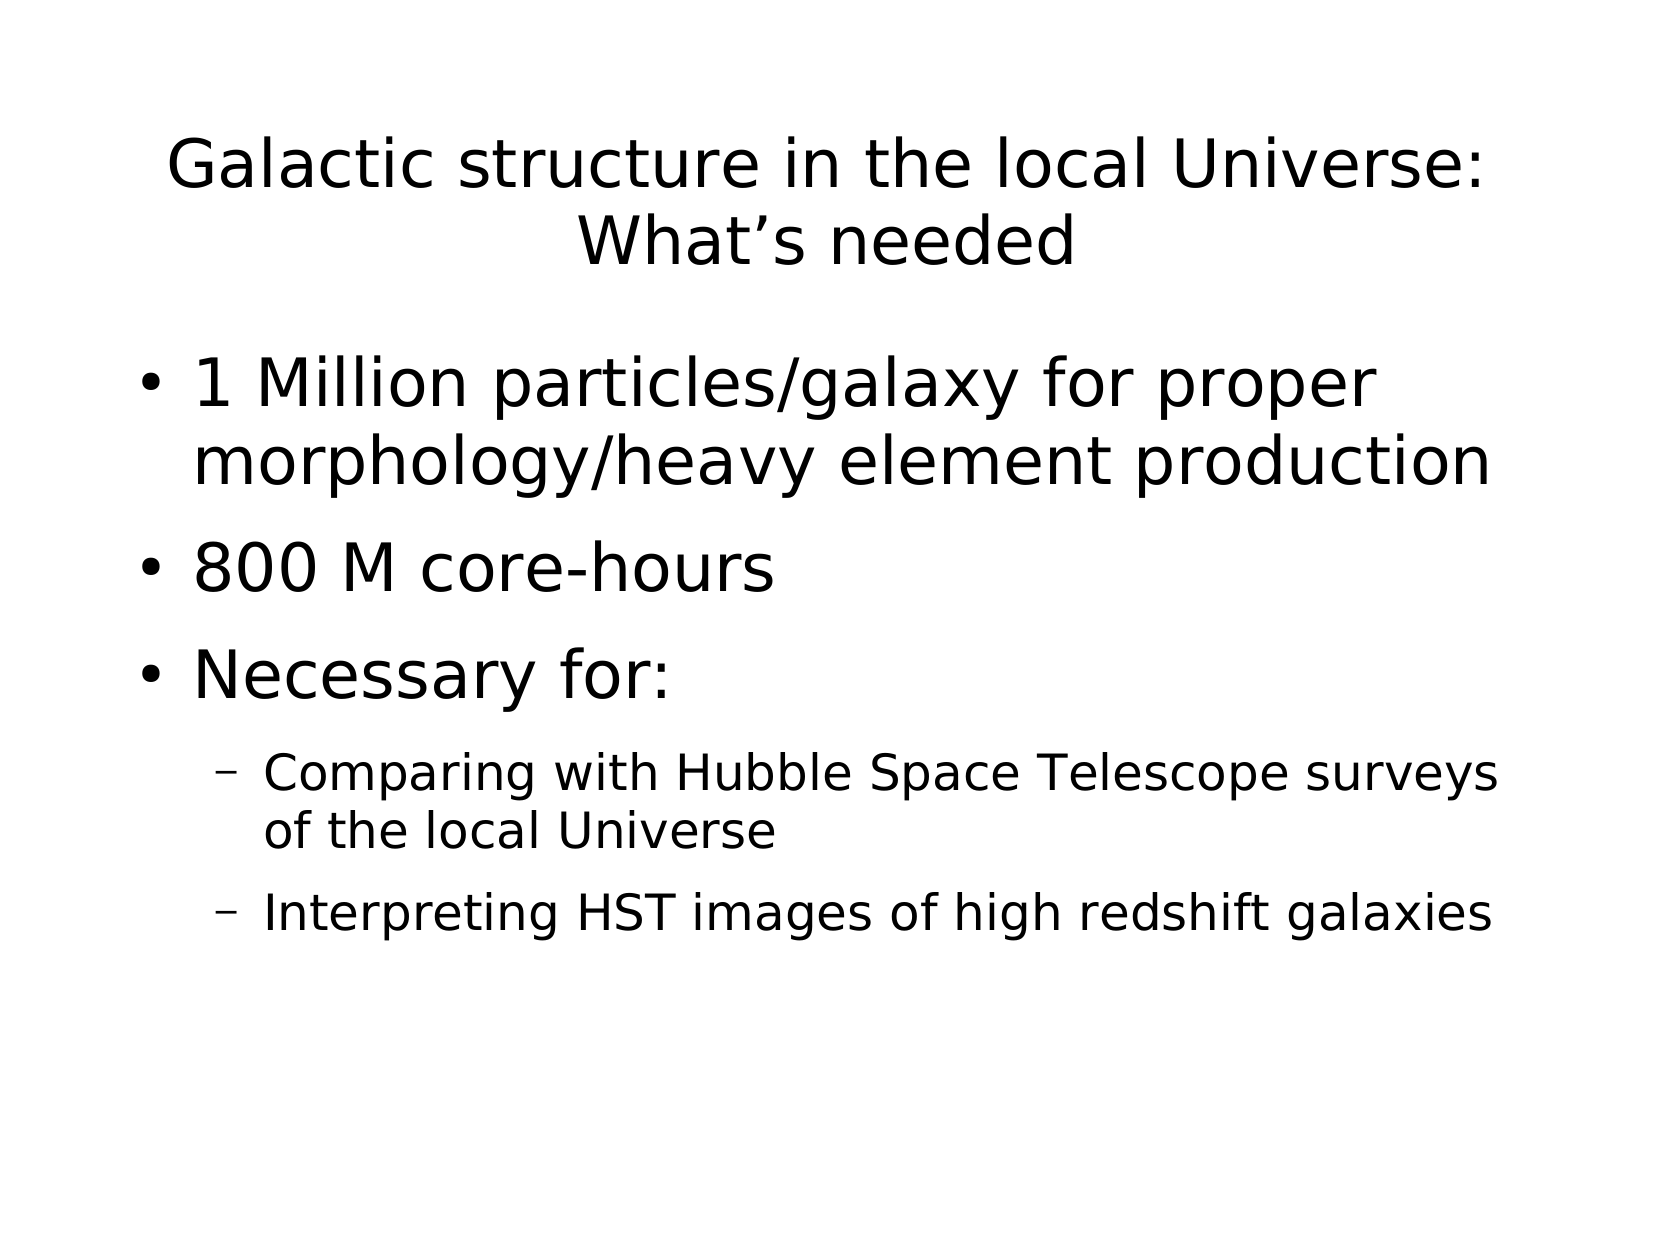

# Galactic structure in the local Universe: What’s needed
1 Million particles/galaxy for proper morphology/heavy element production
800 M core-hours
Necessary for:
Comparing with Hubble Space Telescope surveys of the local Universe
Interpreting HST images of high redshift galaxies